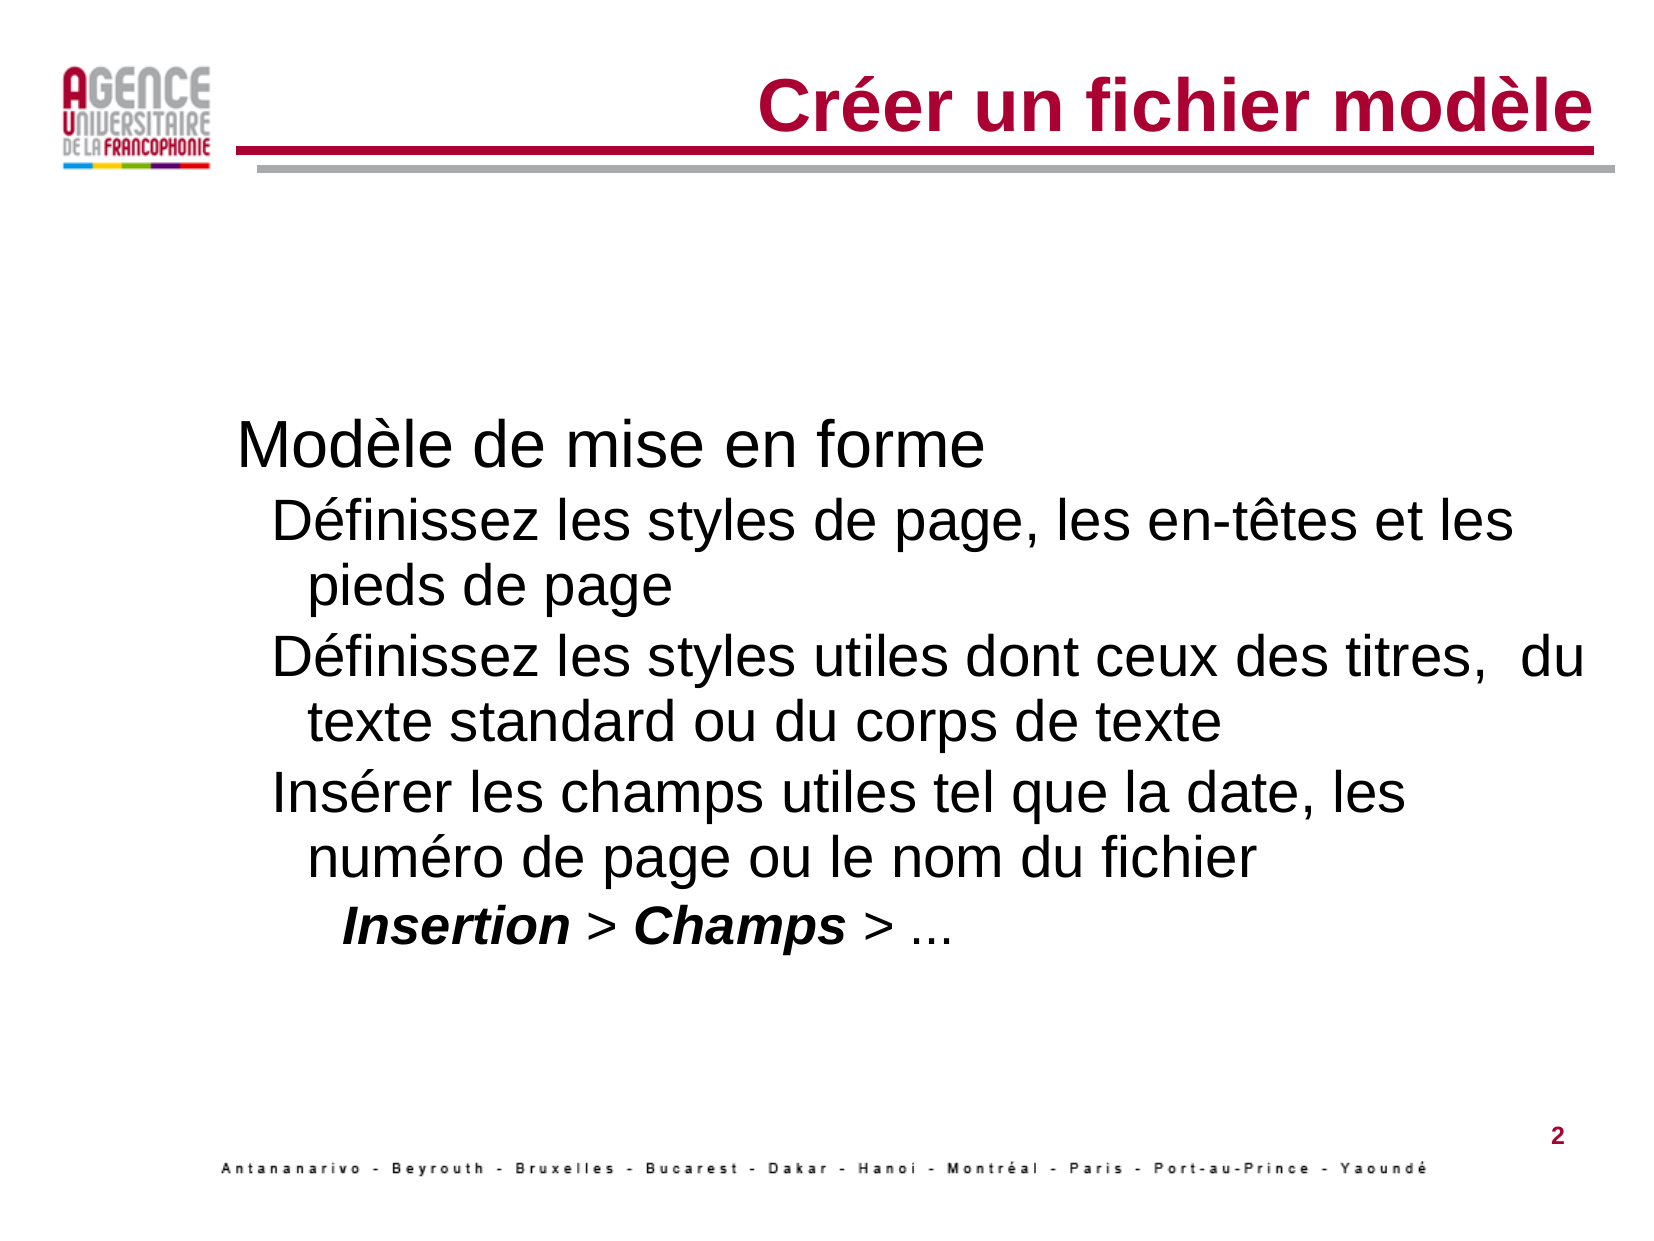

# Créer un fichier modèle
Modèle de mise en forme
Définissez les styles de page, les en-têtes et les pieds de page
Définissez les styles utiles dont ceux des titres, du texte standard ou du corps de texte
Insérer les champs utiles tel que la date, les numéro de page ou le nom du fichier
Insertion > Champs > ...
2